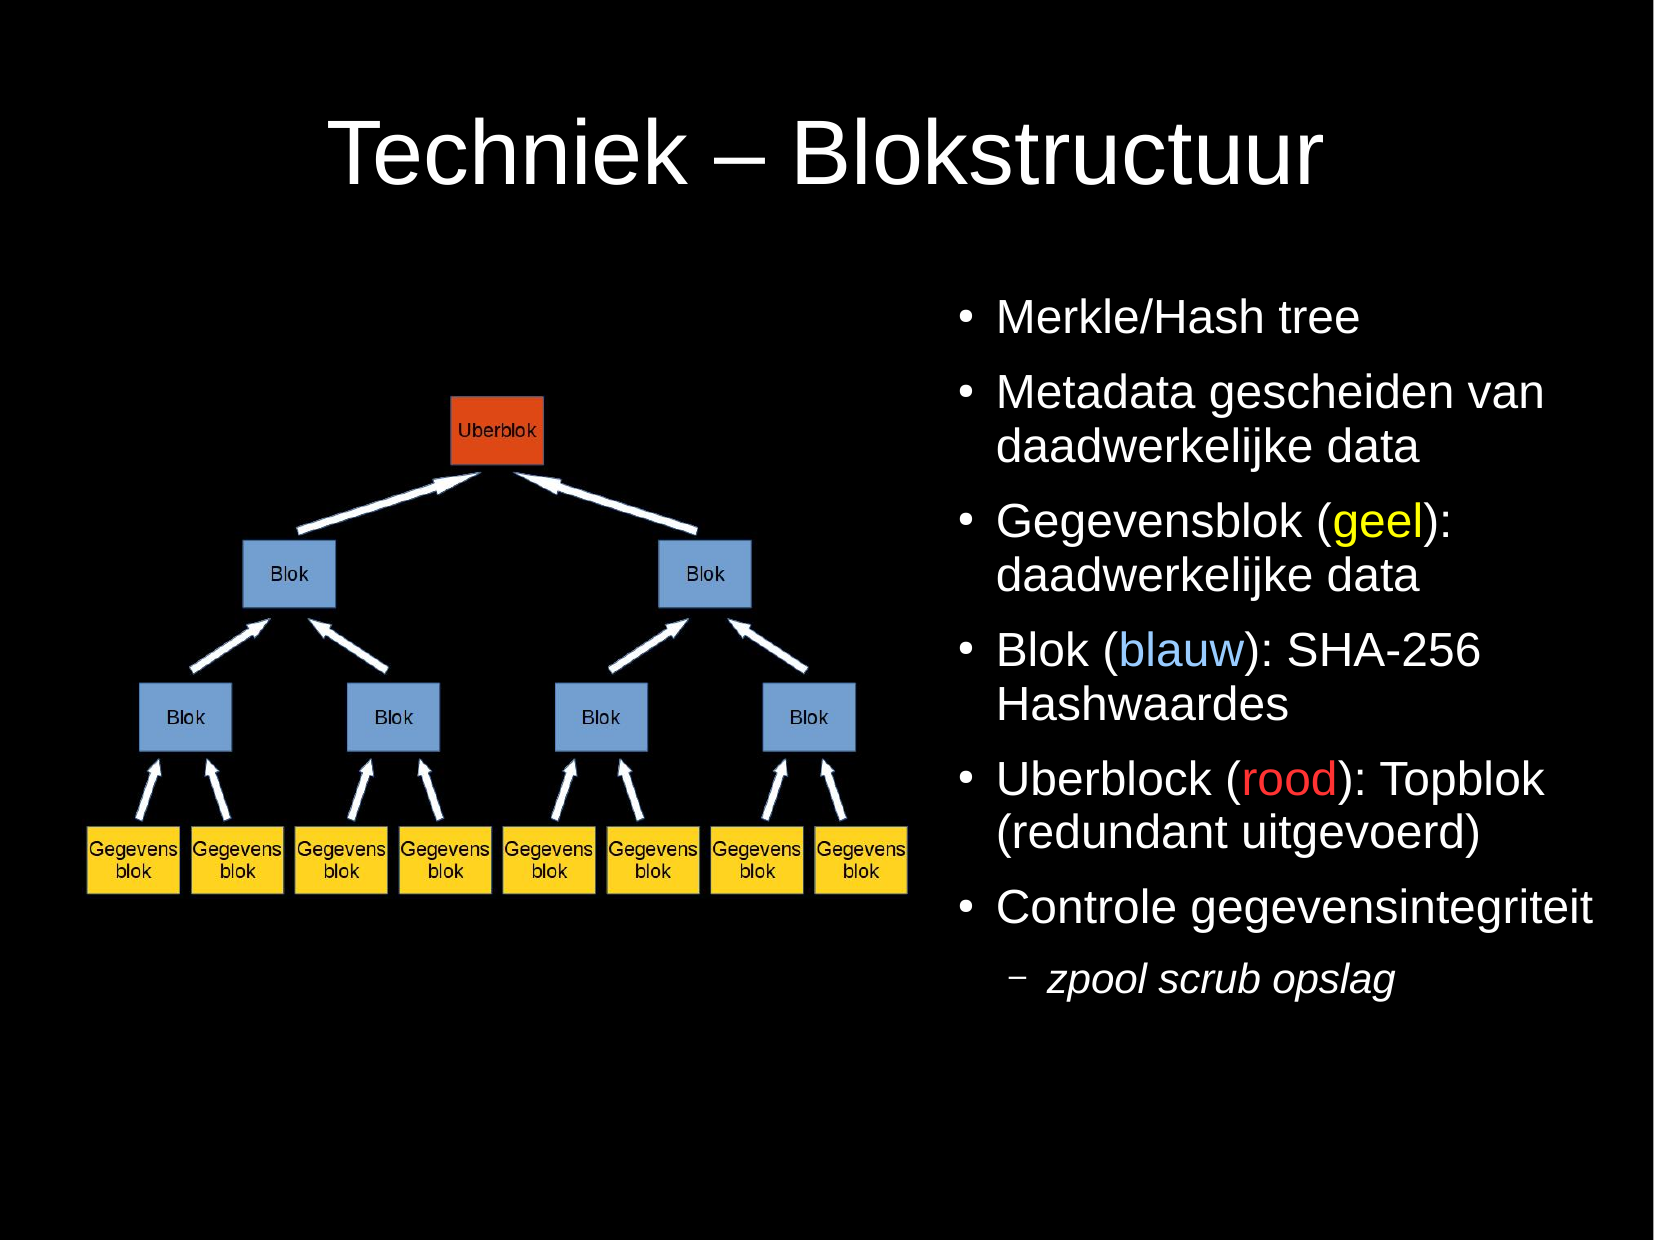

# Techniek – Blokstructuur
Merkle/Hash tree
Metadata gescheiden van daadwerkelijke data
Gegevensblok (geel): daadwerkelijke data
Blok (blauw): SHA-256 Hashwaardes
Uberblock (rood): Topblok (redundant uitgevoerd)
Controle gegevensintegriteit
zpool scrub opslag